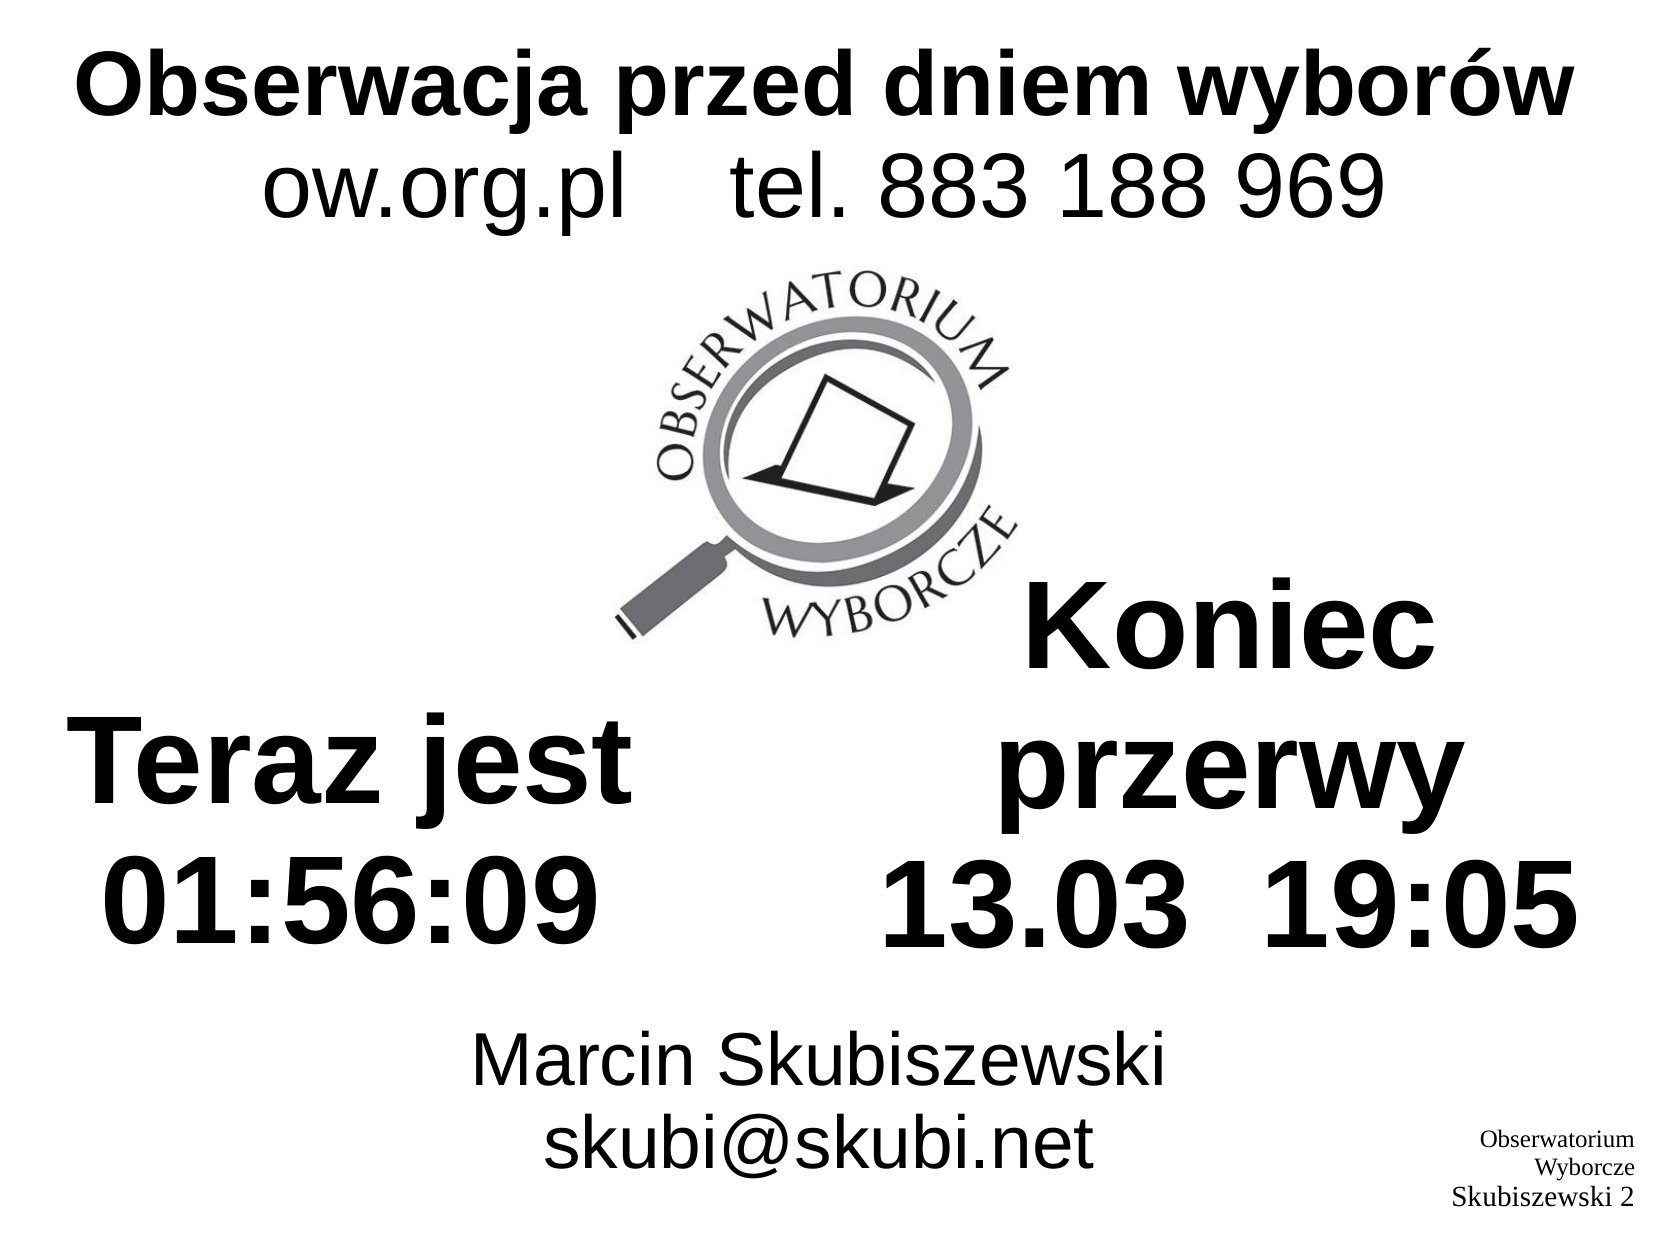

Obserwacja przed dniem wyborów
ow.org.pl tel. 883 188 969
Koniec przerwy
13.03 19:05
Teraz jest
02:09:24
# Marcin Skubiszewski skubi@skubi.net
2